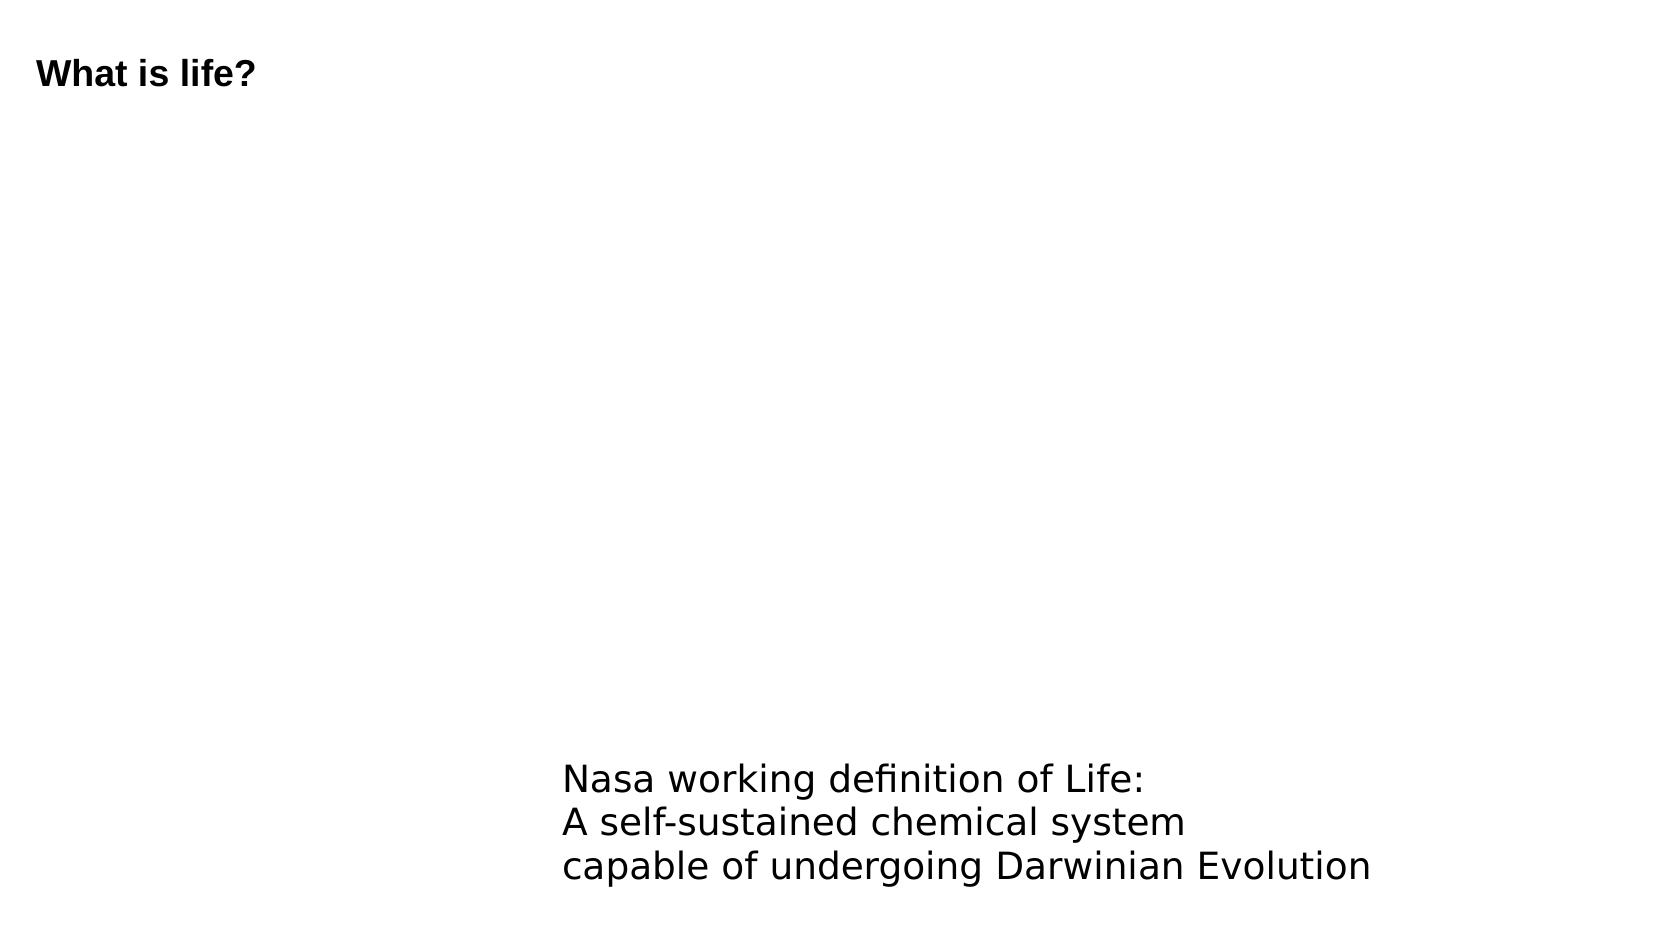

What is life?
Nasa working definition of Life:
A self-sustained chemical system
capable of undergoing Darwinian Evolution